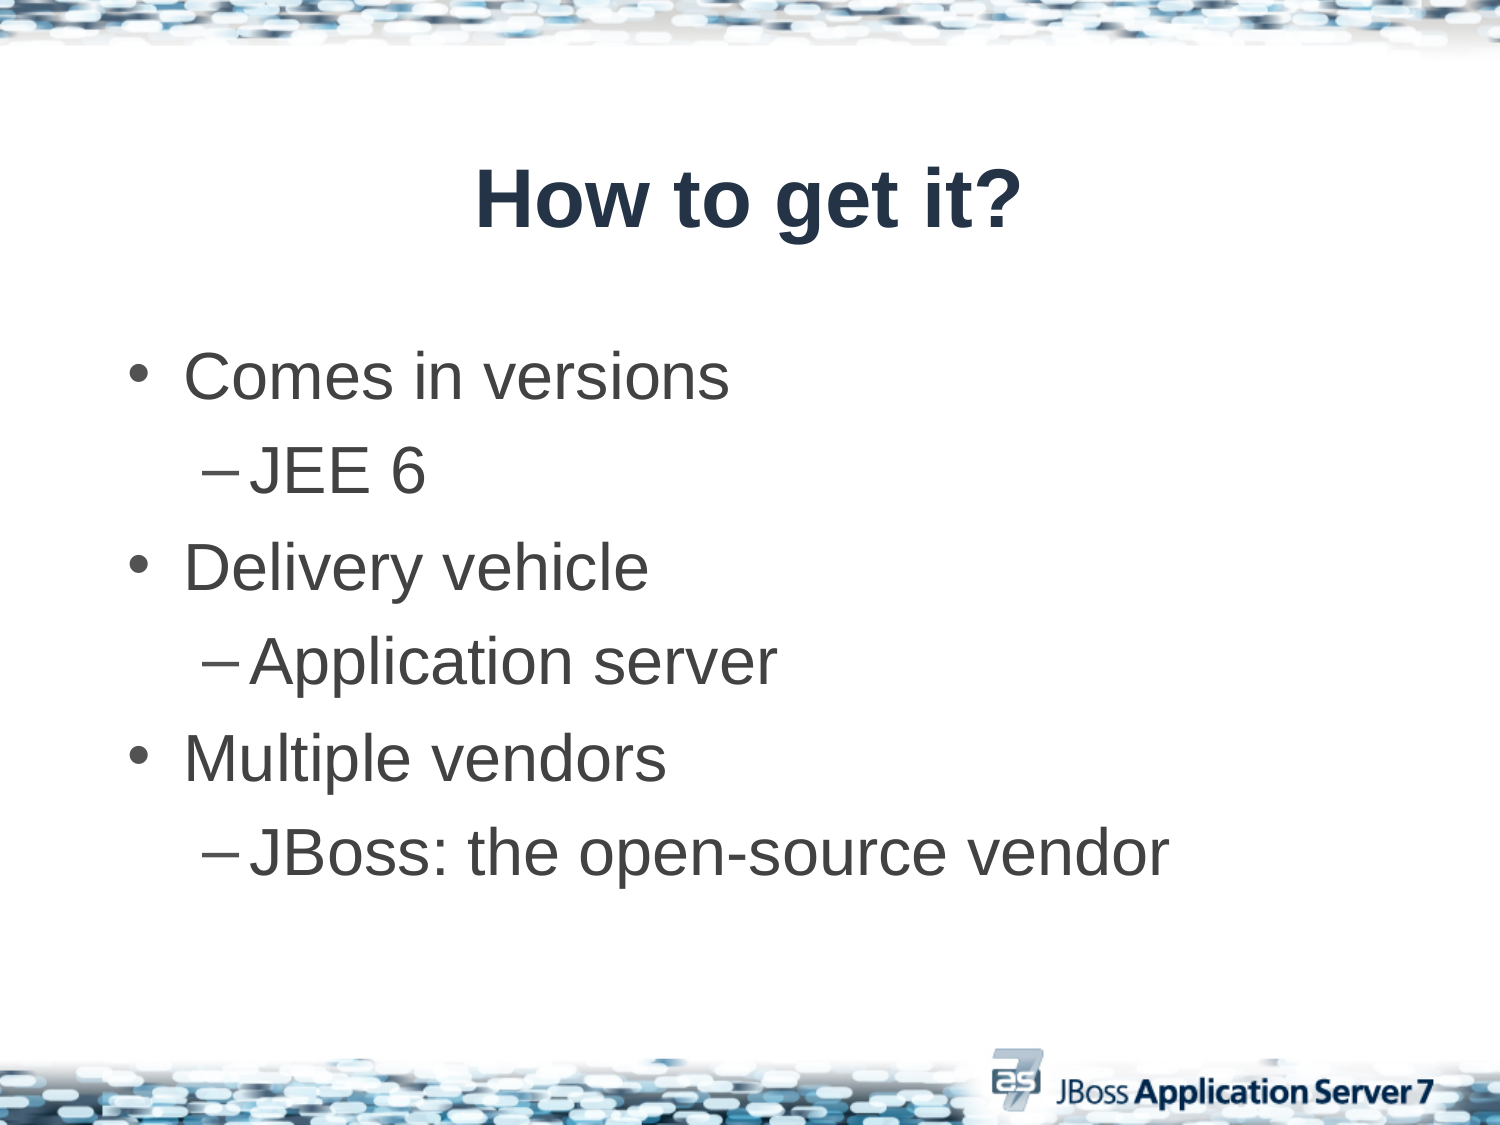

# How to get it?
Comes in versions
JEE 6
Delivery vehicle
Application server
Multiple vendors
JBoss: the open-source vendor